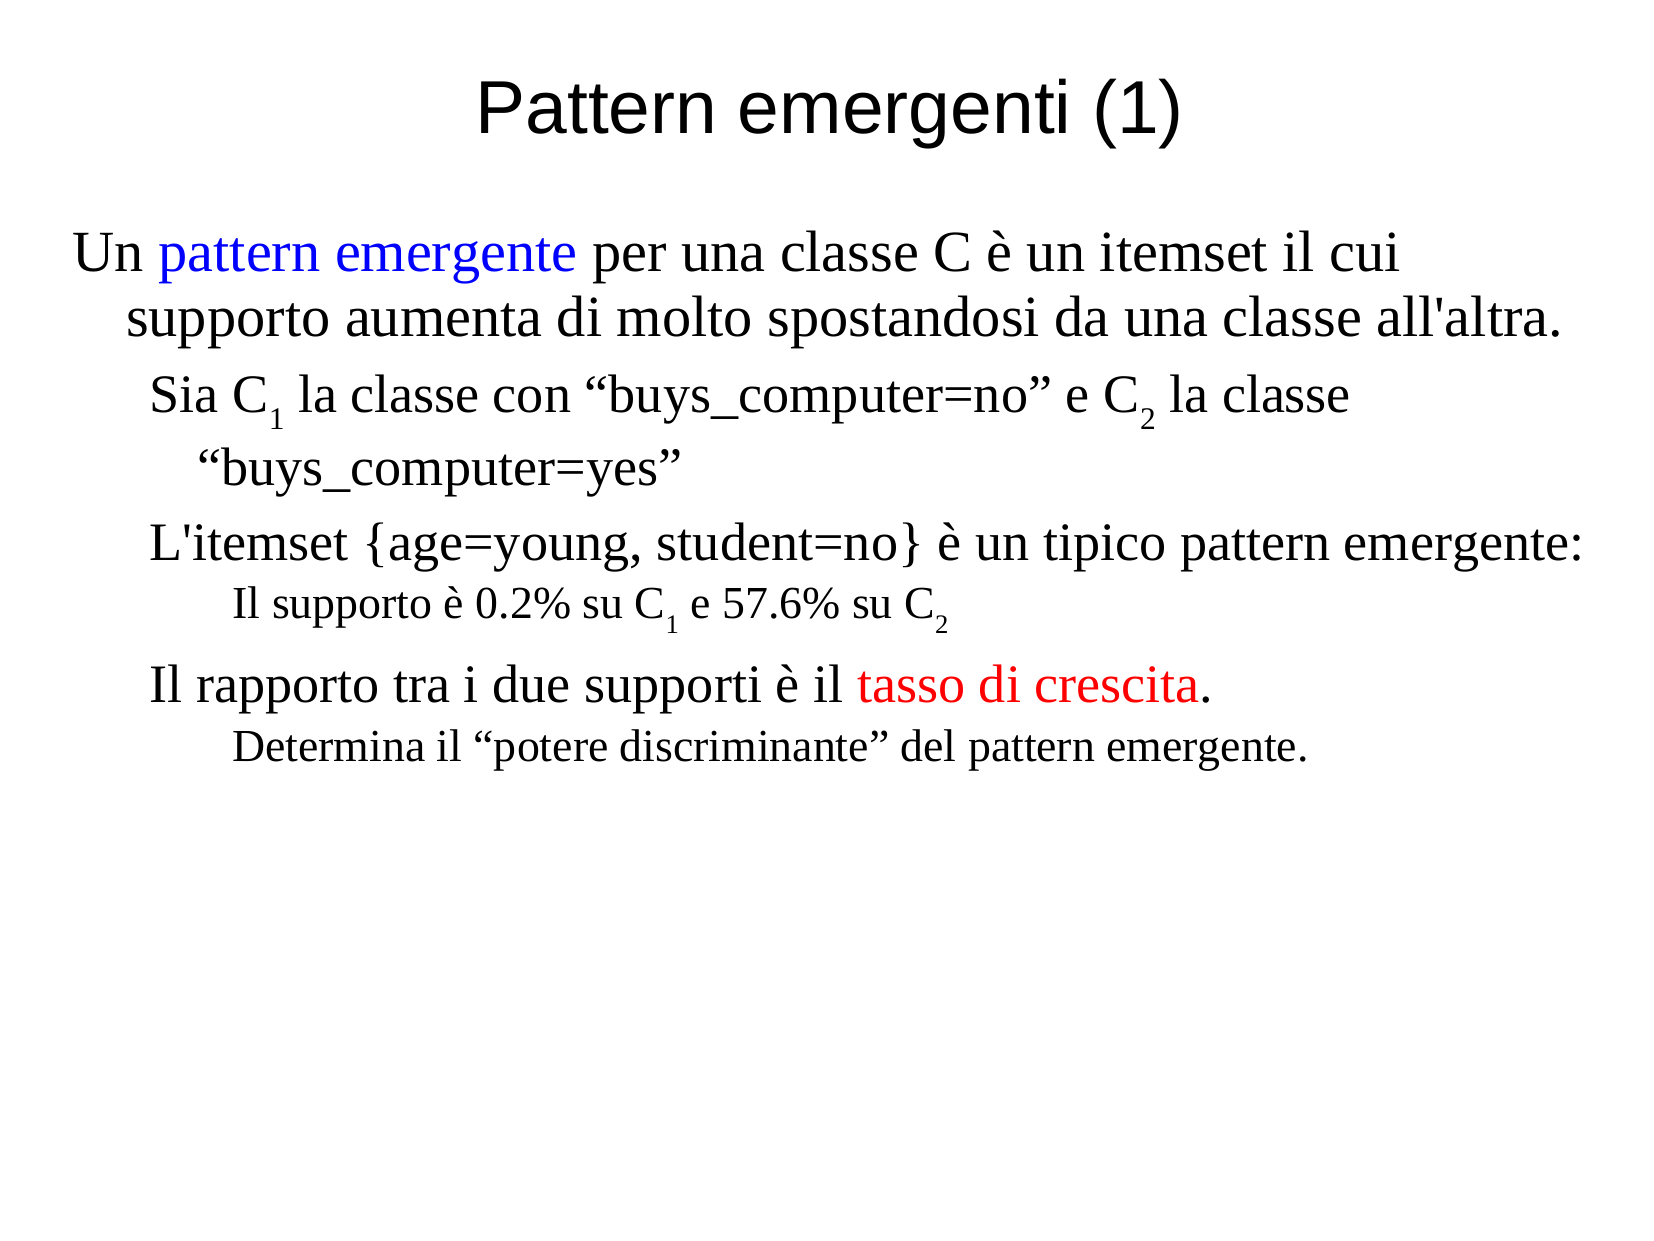

# Pattern emergenti (1)
Un pattern emergente per una classe C è un itemset il cui supporto aumenta di molto spostandosi da una classe all'altra.
Sia C1 la classe con “buys_computer=no” e C2 la classe “buys_computer=yes”
L'itemset {age=young, student=no} è un tipico pattern emergente:
Il supporto è 0.2% su C1 e 57.6% su C2
Il rapporto tra i due supporti è il tasso di crescita.
Determina il “potere discriminante” del pattern emergente.